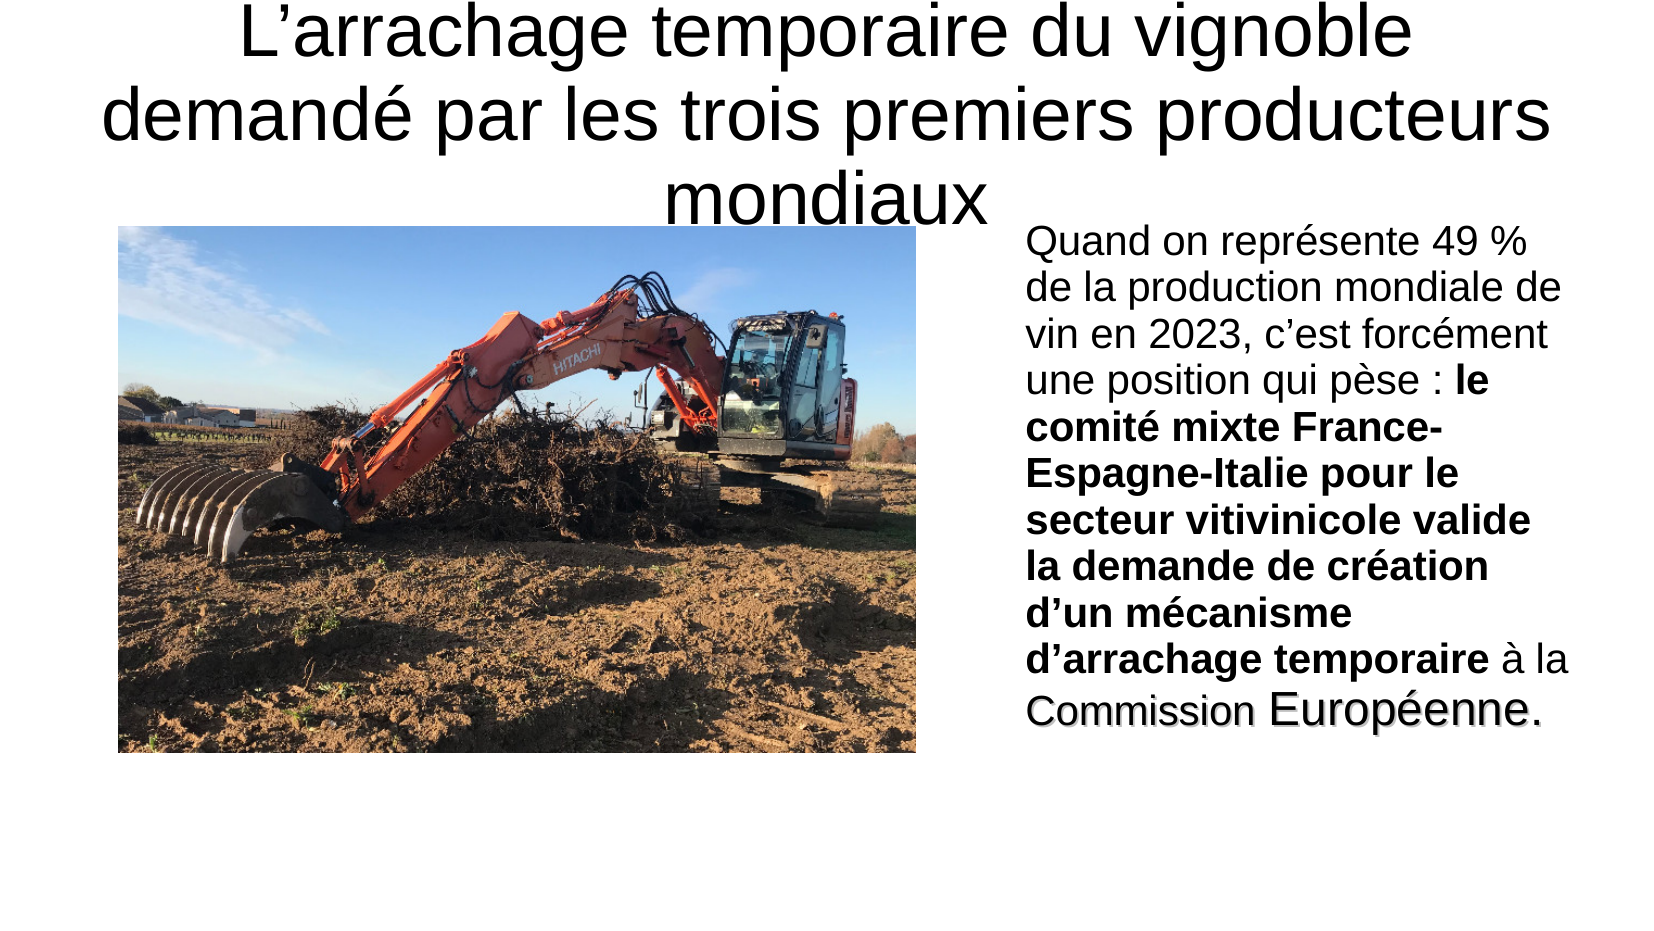

# L’arrachage temporaire du vignoble demandé par les trois premiers producteurs mondiaux
Quand on représente 49 % de la production mondiale de vin en 2023, c’est forcément une position qui pèse : le comité mixte France-Espagne-Italie pour le secteur vitivinicole valide la demande de création d’un mécanisme d’arrachage temporaire à la Commission Européenne.